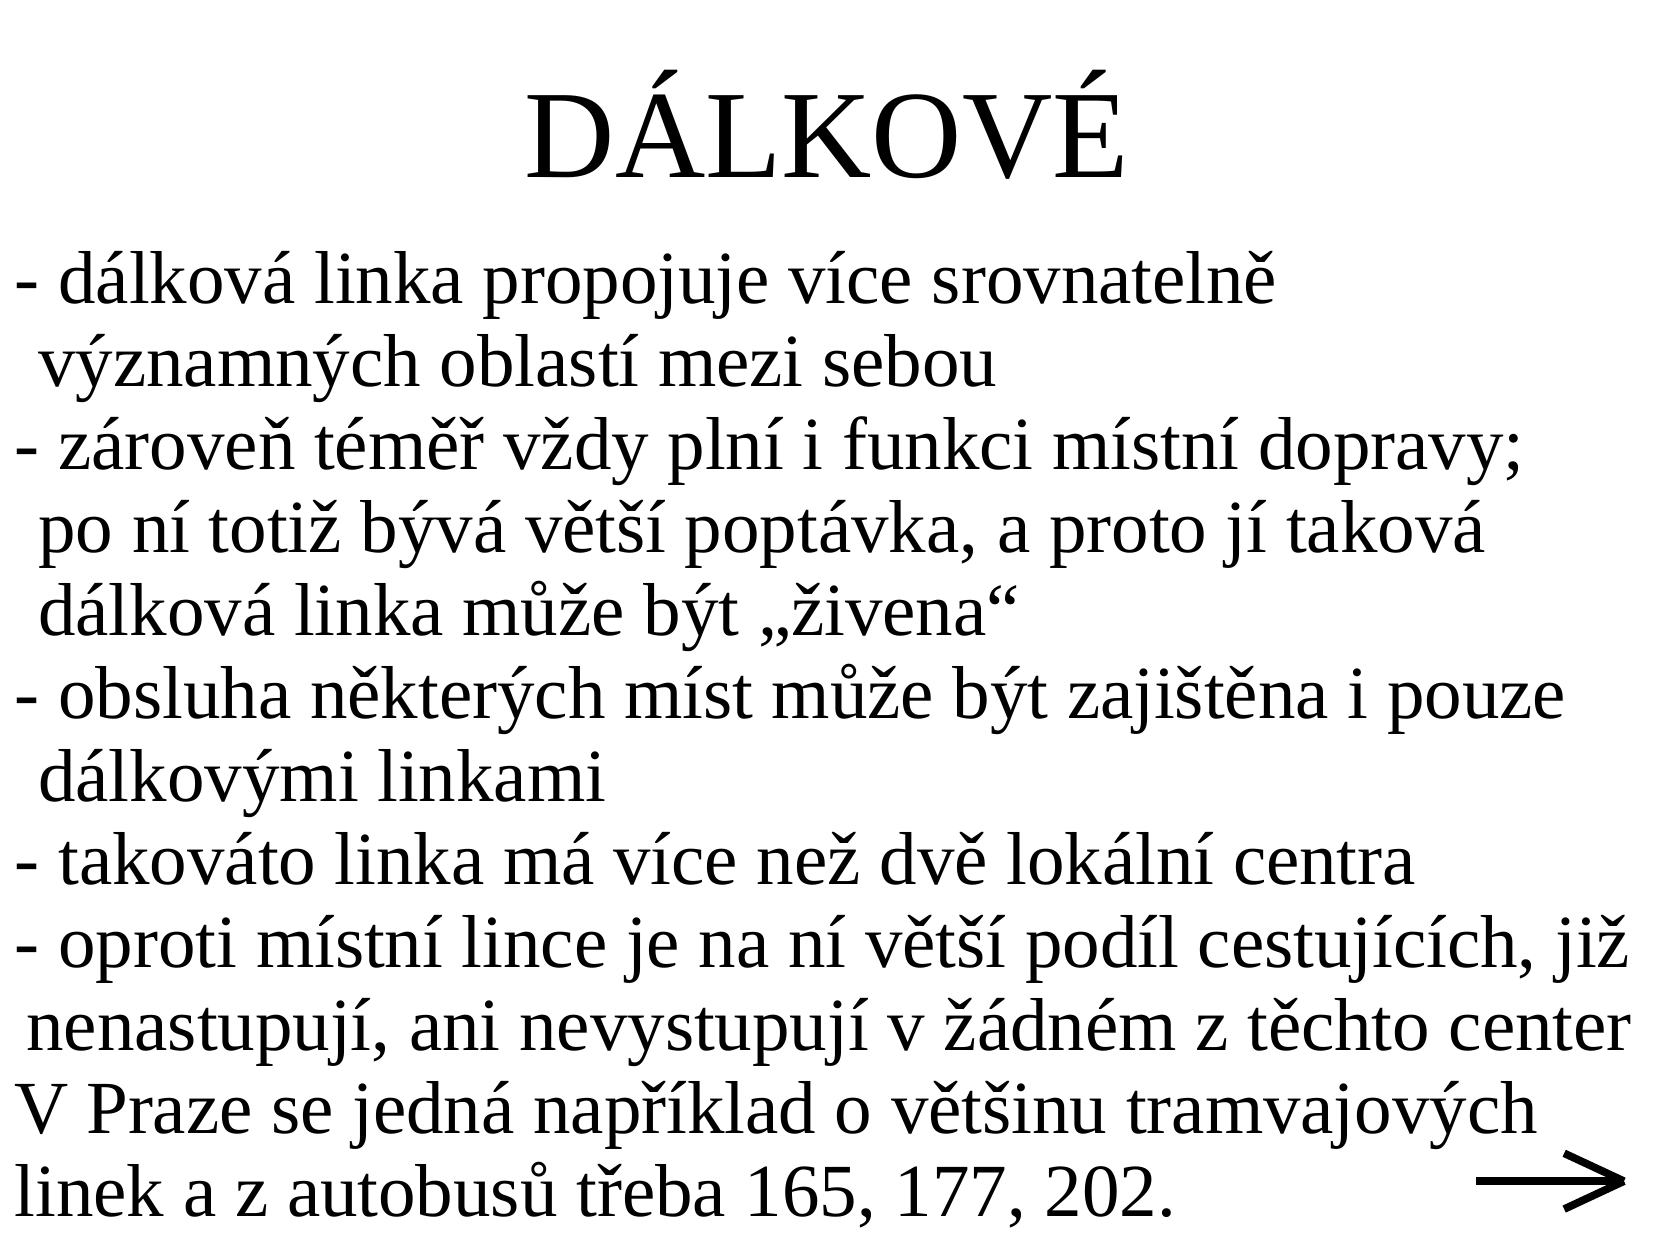

DÁLKOVÉ
- dálková linka propojuje více srovnatelně významných oblastí mezi sebou
- zároveň téměř vždy plní i funkci místní dopravy; po ní totiž bývá větší poptávka, a proto jí taková dálková linka může být „živena“
- obsluha některých míst může být zajištěna i pouze dálkovými linkami
- takováto linka má více než dvě lokální centra
- oproti místní lince je na ní větší podíl cestujících, již nenastupují, ani nevystupují v žádném z těchto center
V Praze se jedná například o většinu tramvajových linek a z autobusů třeba 165, 177, 202.